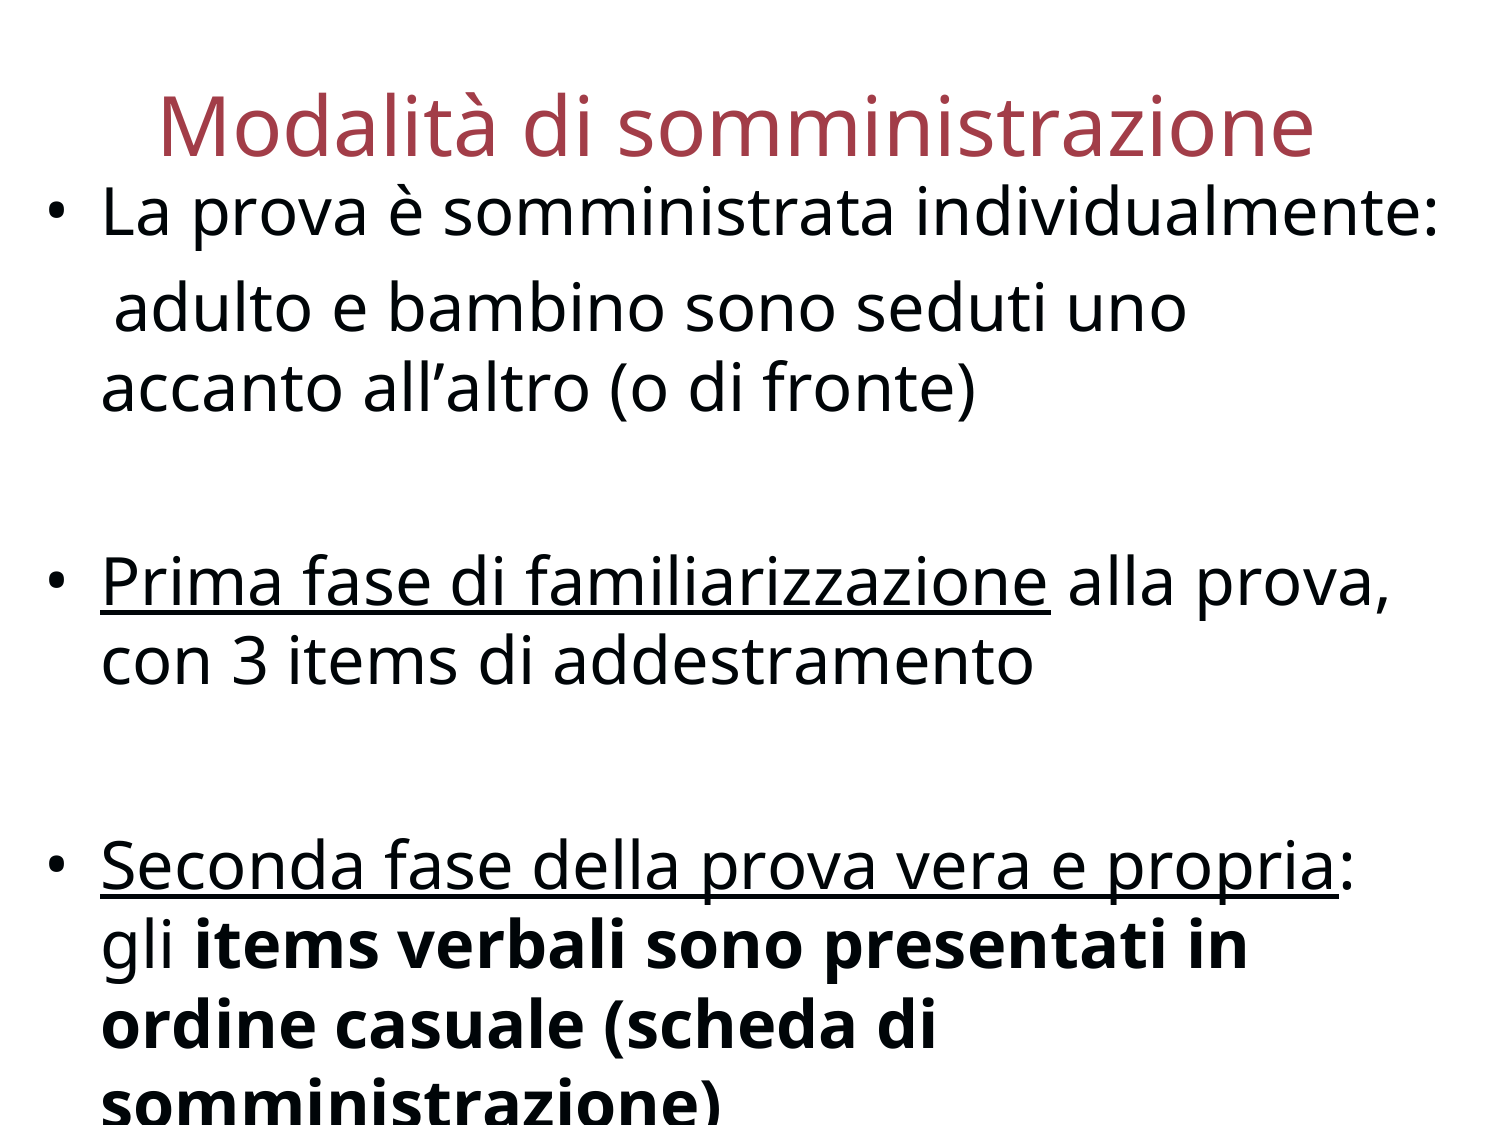

# Modalità di somministrazione
La prova è somministrata individualmente:
 adulto e bambino sono seduti uno accanto all’altro (o di fronte)
Prima fase di familiarizzazione alla prova, con 3 items di addestramento
Seconda fase della prova vera e propria: gli items verbali sono presentati in ordine casuale (scheda di somministrazione)